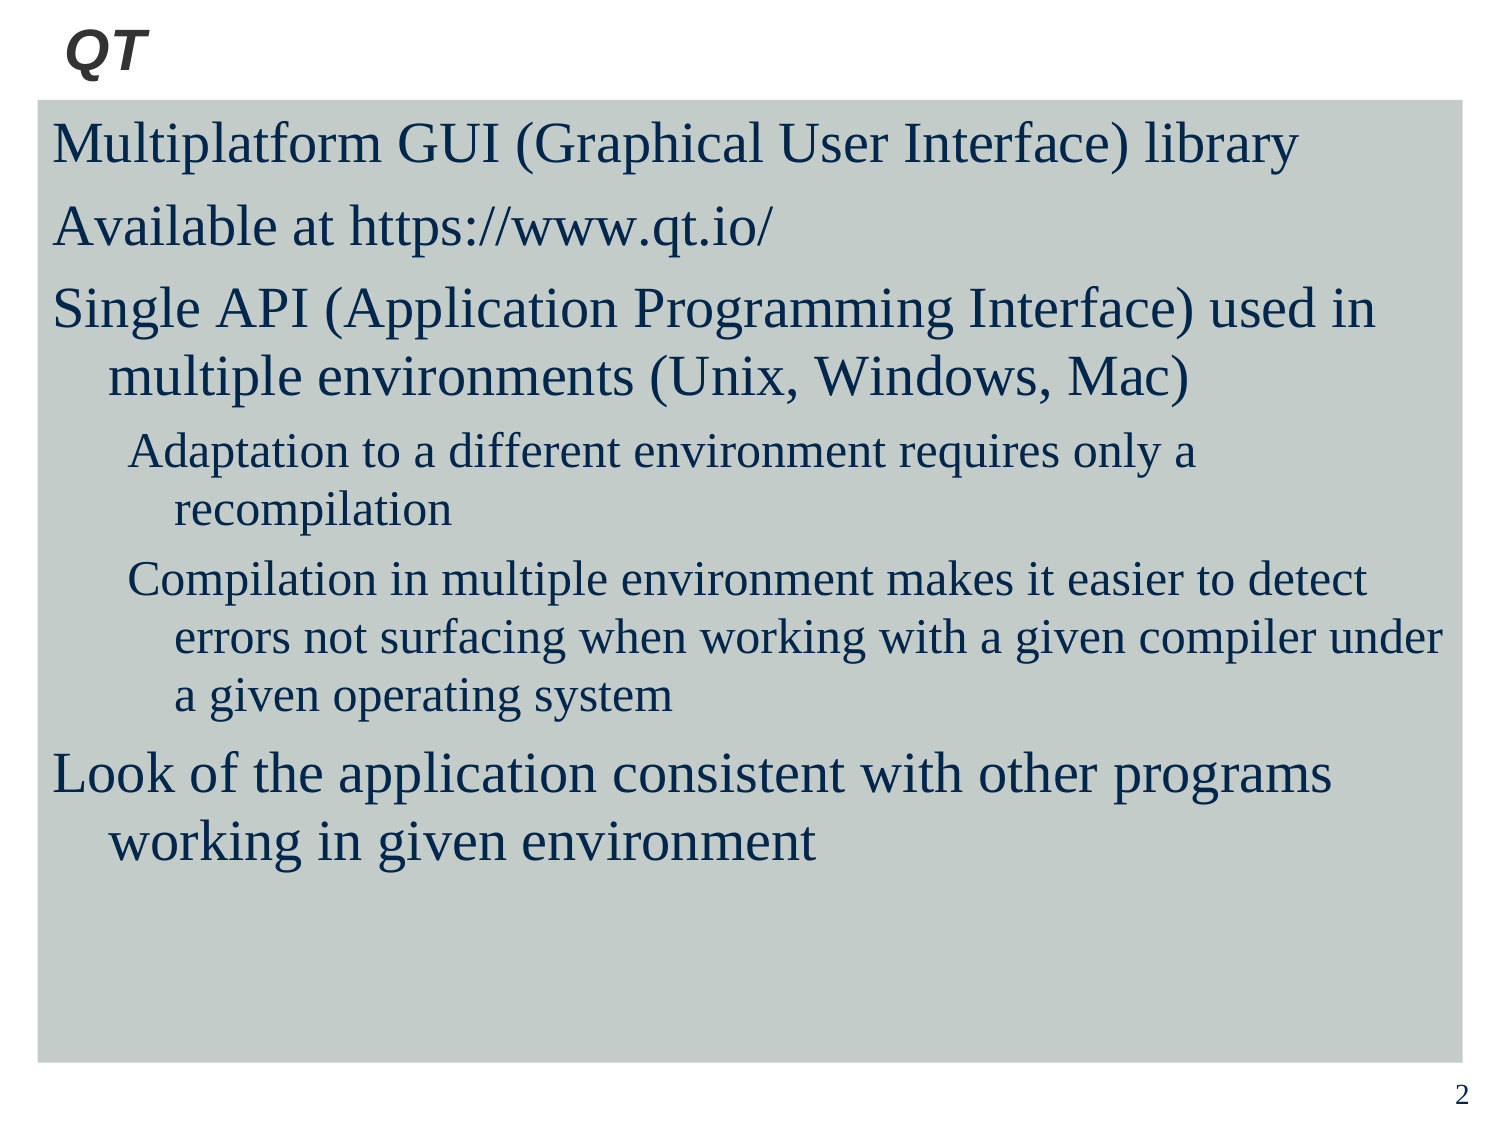

# QT
Multiplatform GUI (Graphical User Interface) library
Available at https://www.qt.io/
Single API (Application Programming Interface) used in multiple environments (Unix, Windows, Mac)
Adaptation to a different environment requires only a recompilation
Compilation in multiple environment makes it easier to detect errors not surfacing when working with a given compiler under a given operating system
Look of the application consistent with other programs working in given environment